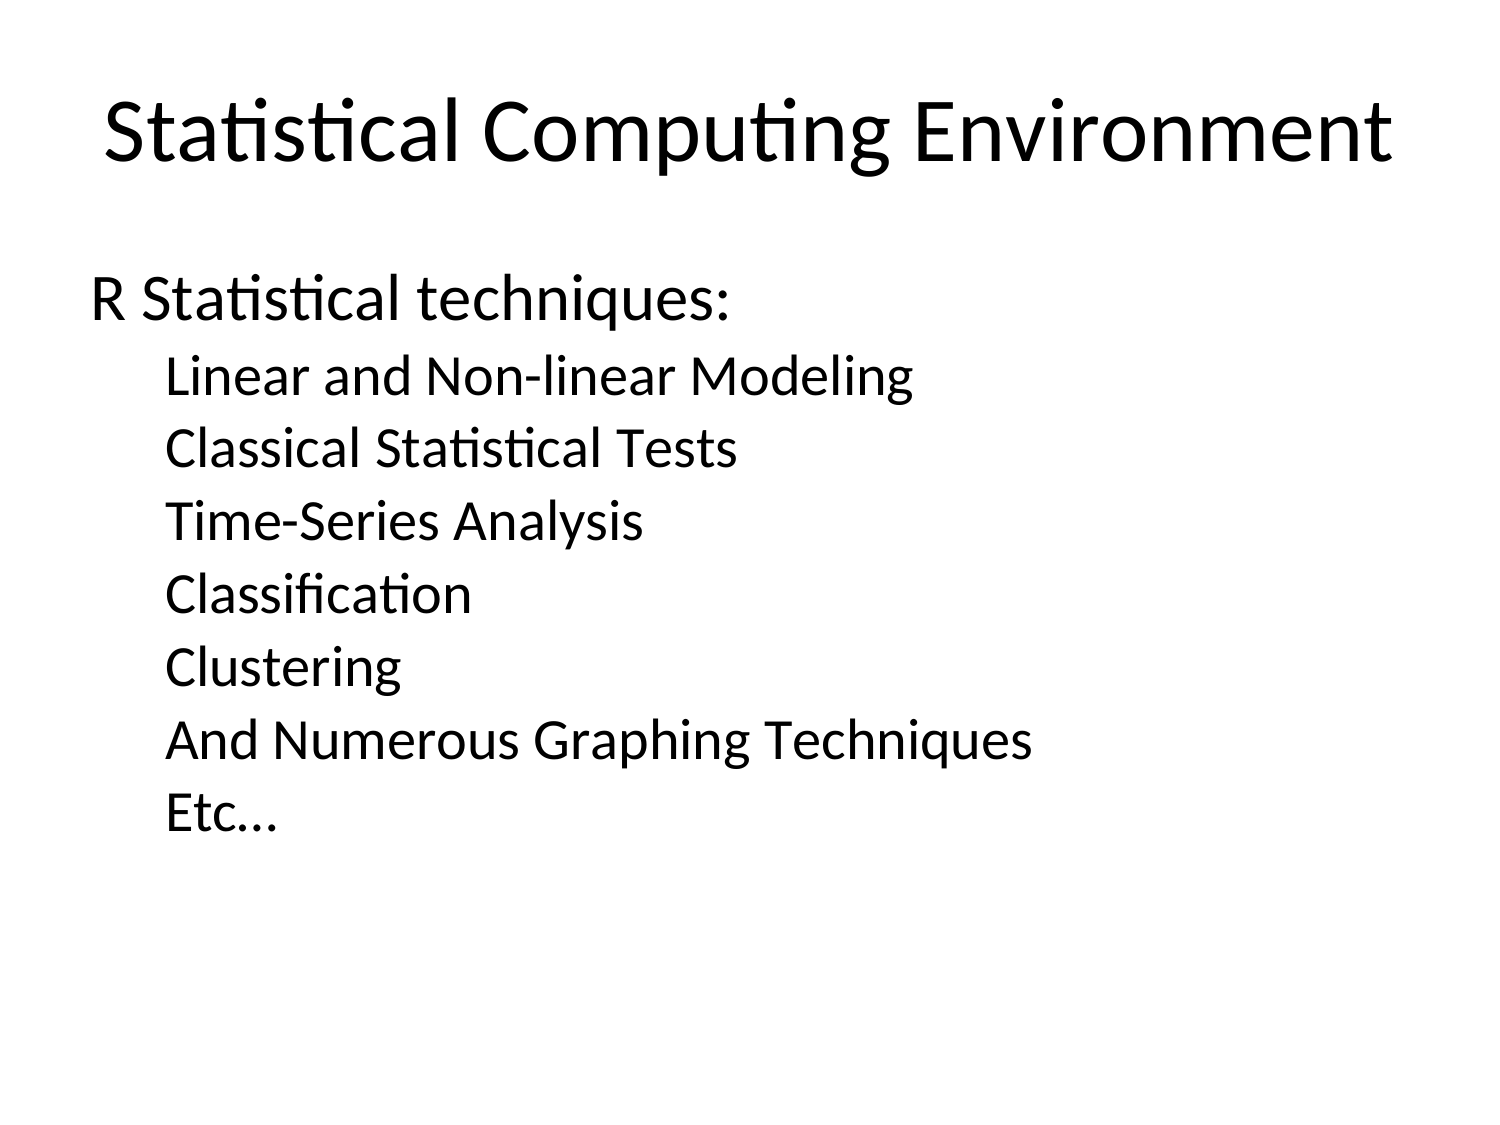

# Statistical Computing Environment
R Statistical techniques:
Linear and Non-linear Modeling
Classical Statistical Tests
Time-Series Analysis
Classification
Clustering
And Numerous Graphing Techniques
Etc…